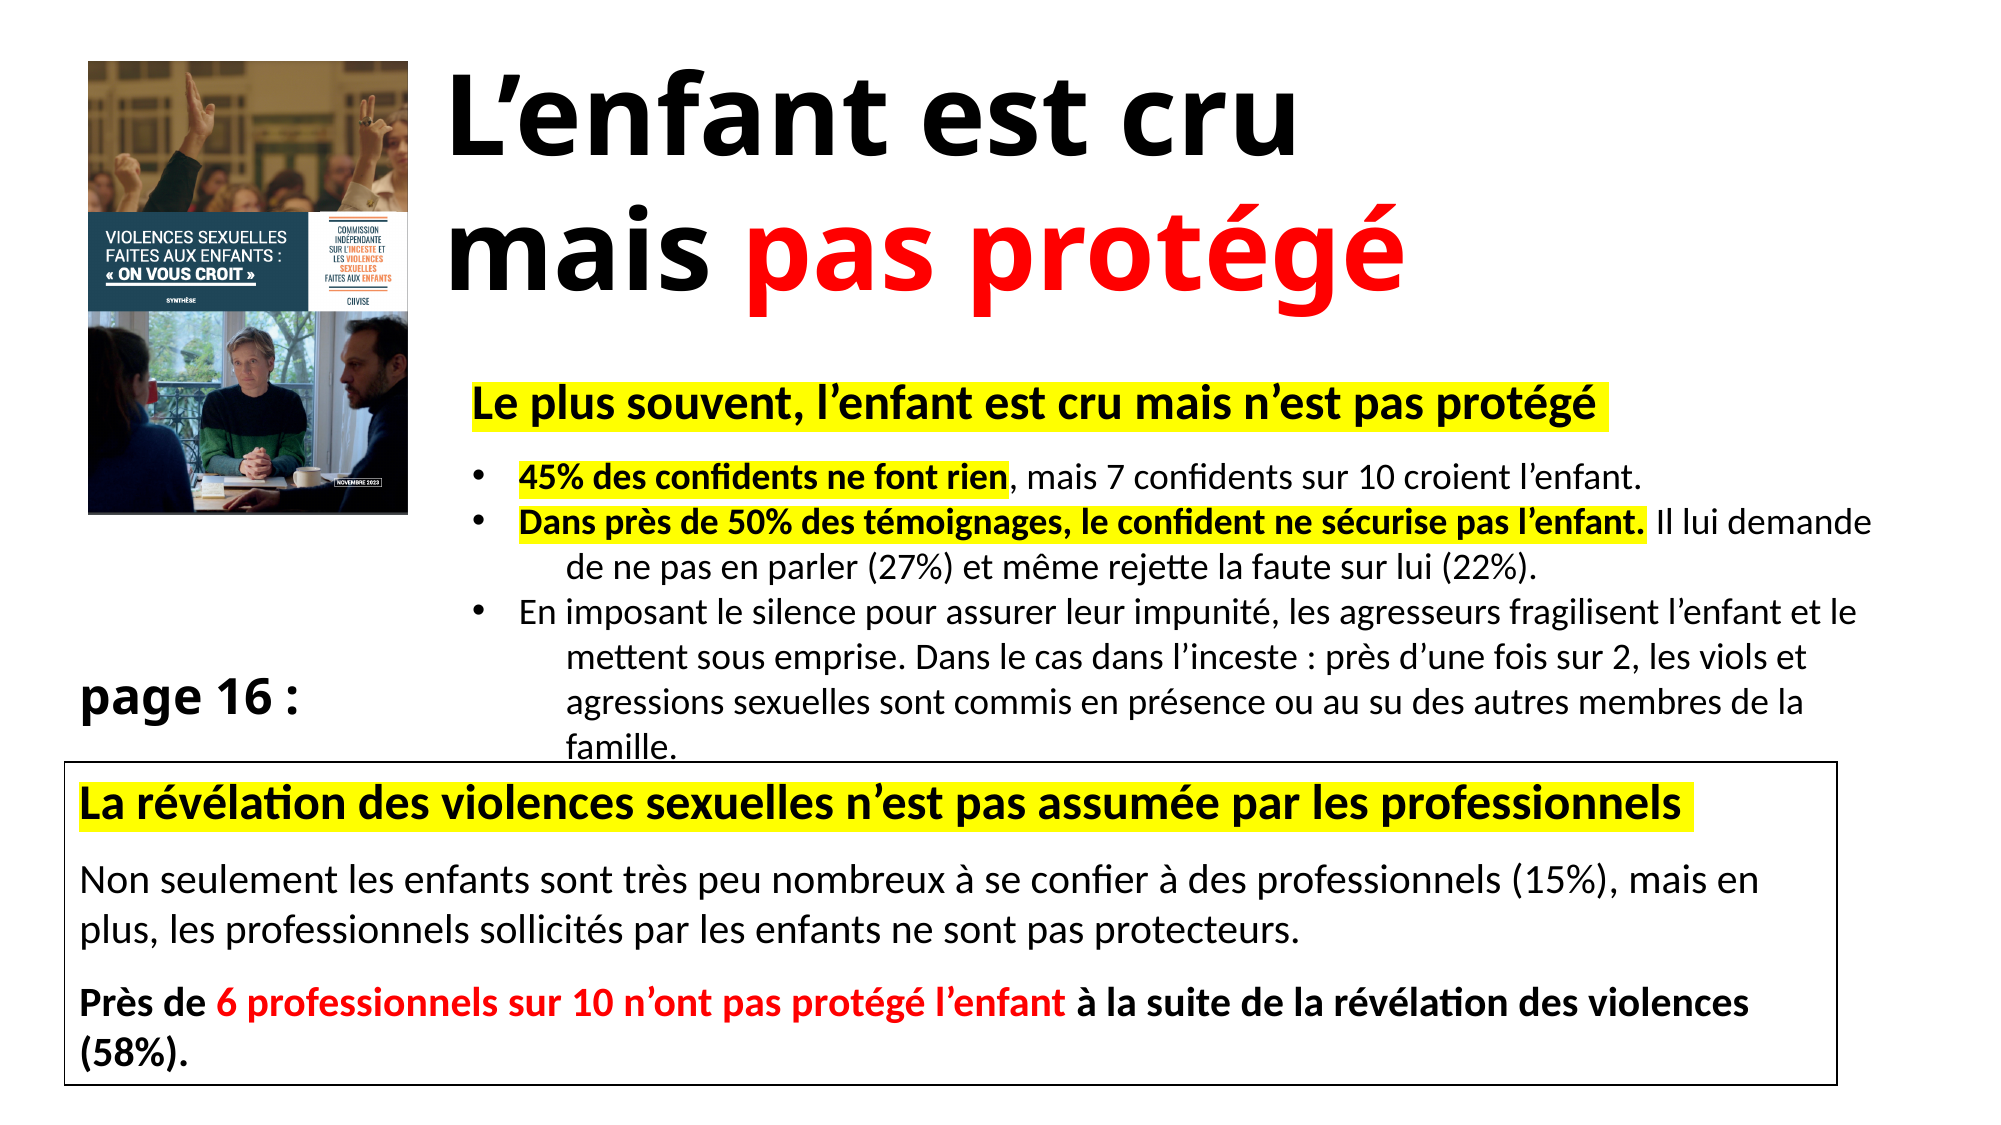

L’enfant est cru
mais pas protégé
Le plus souvent, l’enfant est cru mais n’est pas protégé
45% des confidents ne font rien, mais 7 confidents sur 10 croient l’enfant.
Dans près de 50% des témoignages, le confident ne sécurise pas l’enfant. Il lui demande de ne pas en parler (27%) et même rejette la faute sur lui (22%).
En imposant le silence pour assurer leur impunité, les agresseurs fragilisent l’enfant et le mettent sous emprise. Dans le cas dans l’inceste : près d’une fois sur 2, les viols et agressions sexuelles sont commis en présence ou au su des autres membres de la famille.
page 16 :
La révélation des violences sexuelles n’est pas assumée par les professionnels
Non seulement les enfants sont très peu nombreux à se confier à des professionnels (15%), mais en plus, les professionnels sollicités par les enfants ne sont pas protecteurs.
Près de 6 professionnels sur 10 n’ont pas protégé l’enfant à la suite de la révélation des violences (58%).